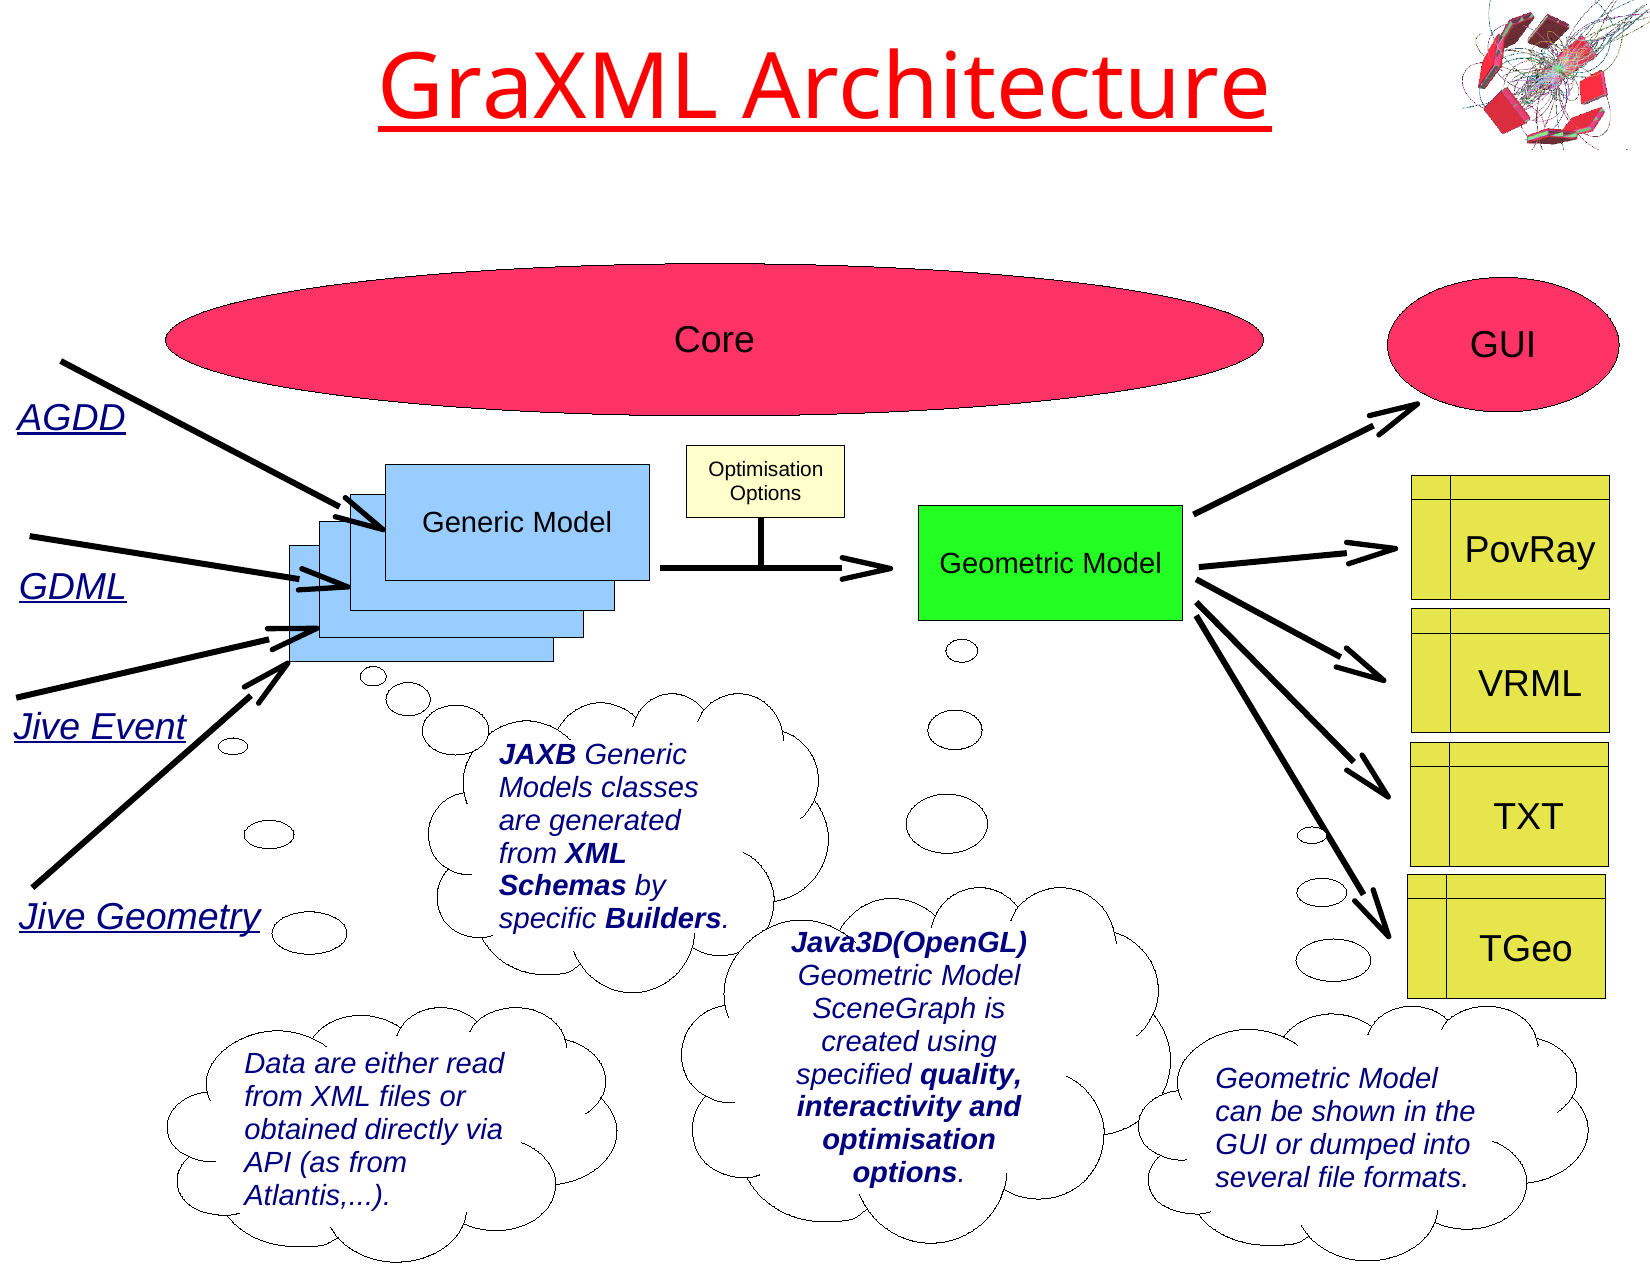

# GraXML Architecture
Core
GUI
AGDD
Optimisation
Options
Generic Model
Generic Model
Generic Model
Generic Model
PovRay
Geometric Model
GDML
VRML
JAXB Generic Models classes are generated from XML Schemas by specific Builders.
Jive Event
TXT
TGeo
Java3D(OpenGL) Geometric Model SceneGraph is created using specified quality, interactivity and optimisation options.
Jive Geometry
Geometric Model can be shown in the GUI or dumped into several file formats.
Data are either read from XML files or obtained directly via API (as from Atlantis,...).